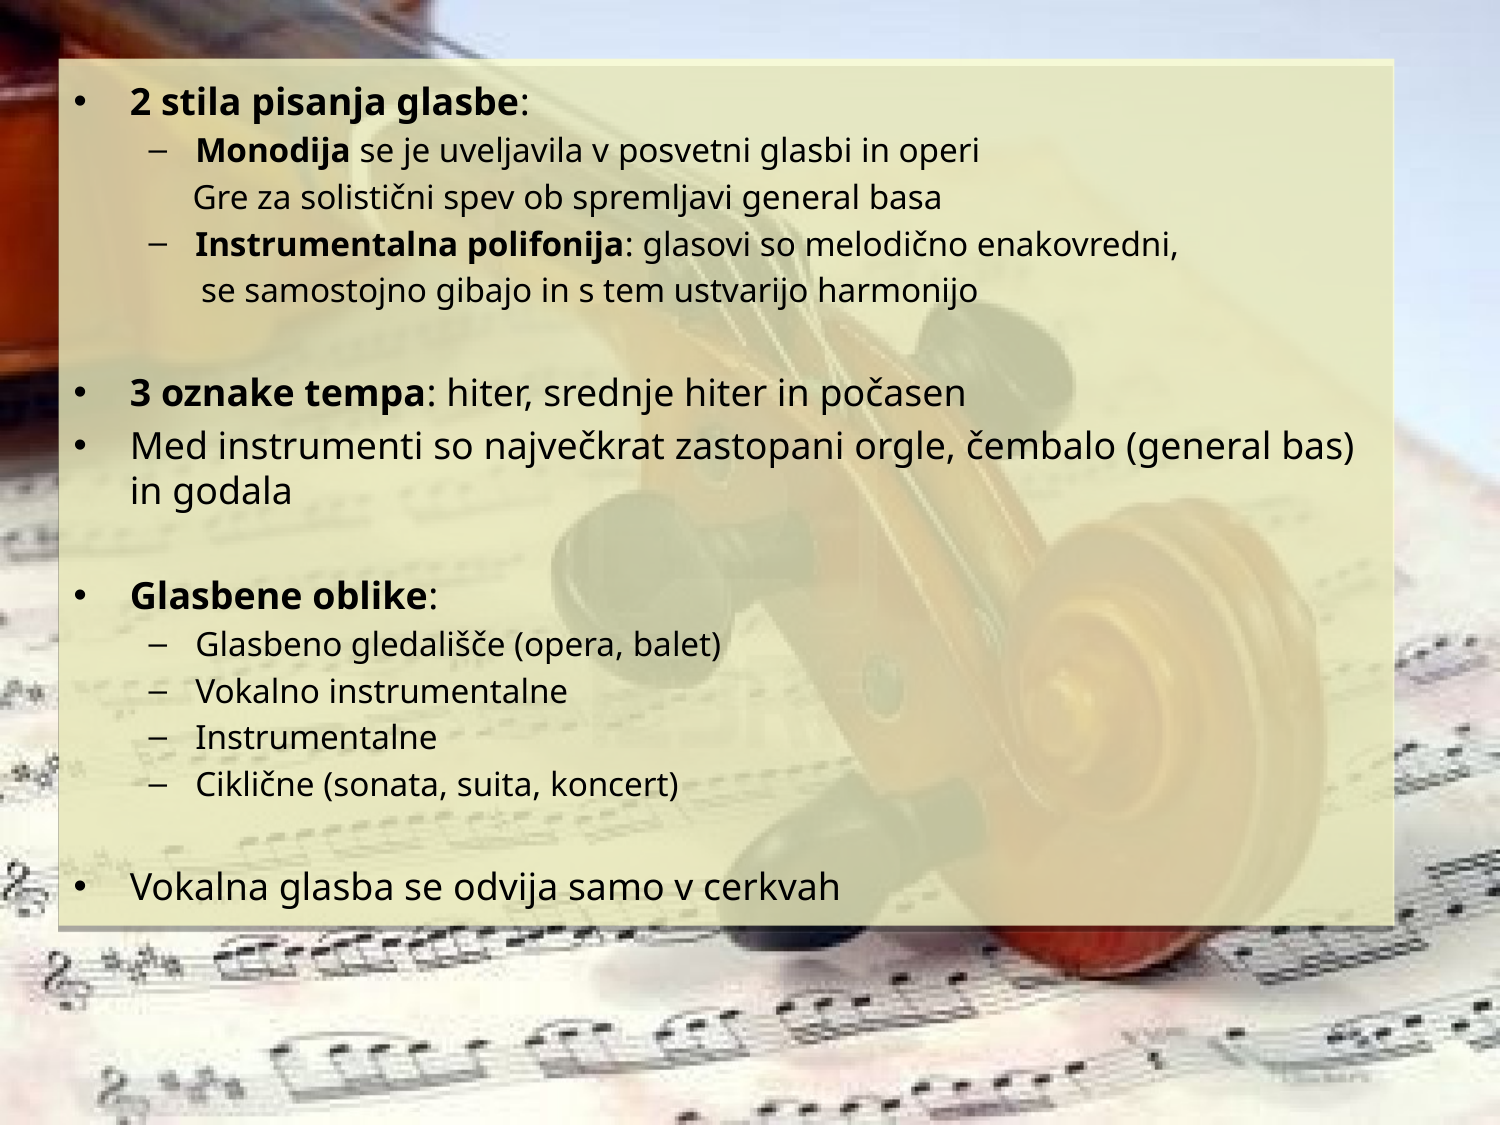

#
2 stila pisanja glasbe:
Monodija se je uveljavila v posvetni glasbi in operi
 Gre za solistični spev ob spremljavi general basa
Instrumentalna polifonija: glasovi so melodično enakovredni,
 se samostojno gibajo in s tem ustvarijo harmonijo
3 oznake tempa: hiter, srednje hiter in počasen
Med instrumenti so največkrat zastopani orgle, čembalo (general bas) in godala
Glasbene oblike:
Glasbeno gledališče (opera, balet)
Vokalno instrumentalne
Instrumentalne
Ciklične (sonata, suita, koncert)
Vokalna glasba se odvija samo v cerkvah